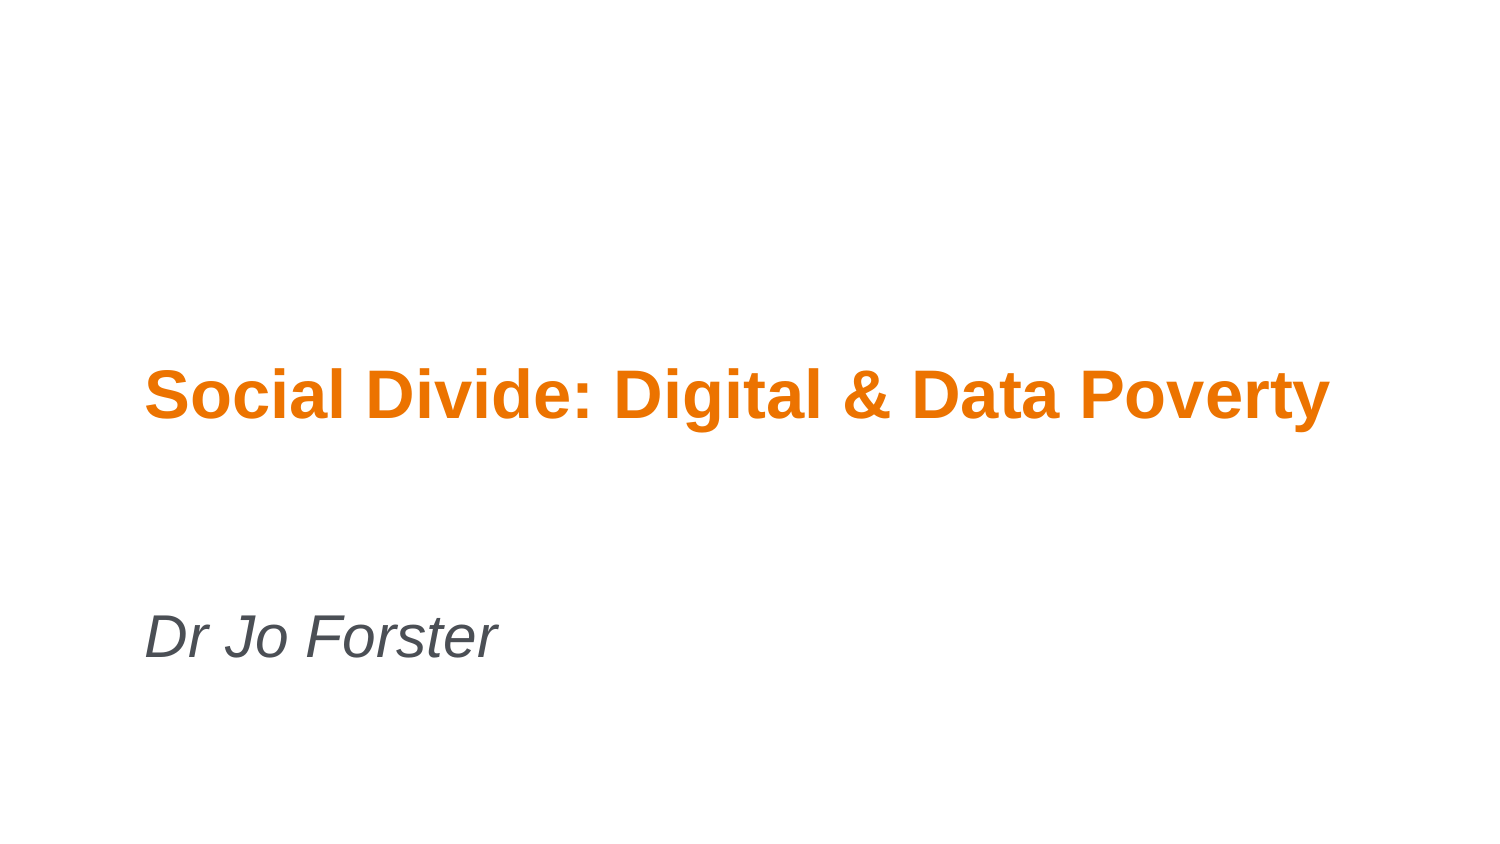

Social Divide: Digital & Data Poverty
Dr Jo Forster